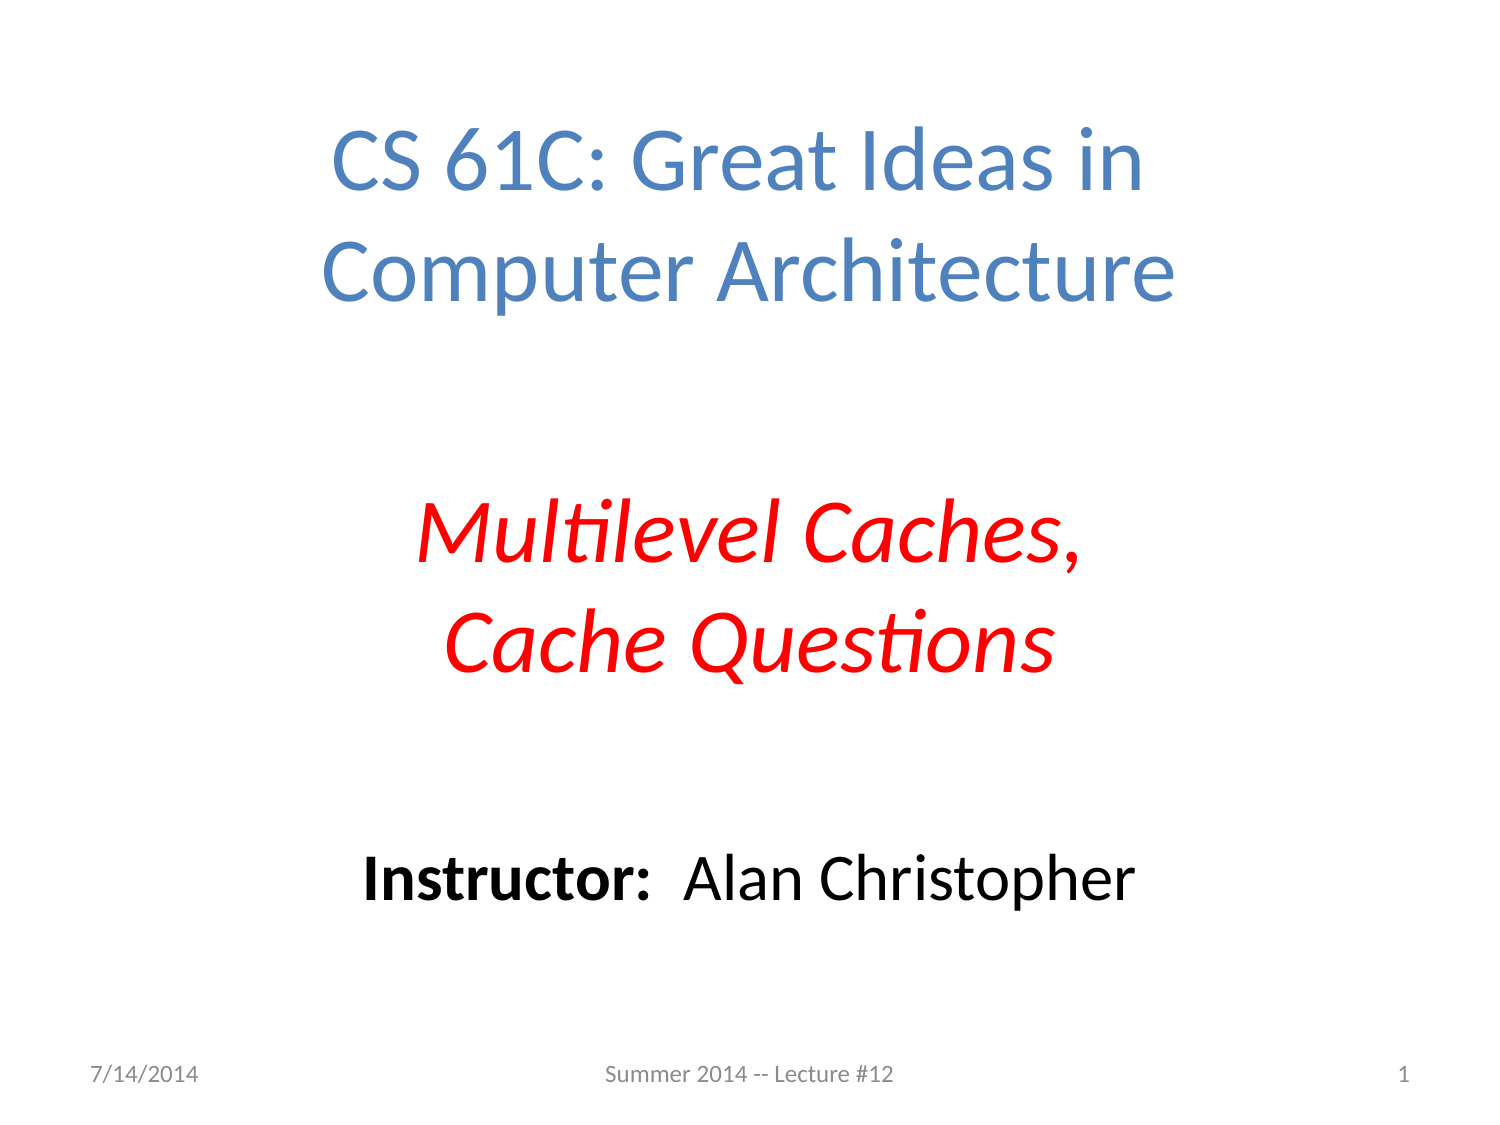

CS 61C: Great Ideas in
Computer Architecture
Multilevel Caches,
Cache Questions
# Instructor: Alan Christopher
7/14/2014
Summer 2014 -- Lecture #12